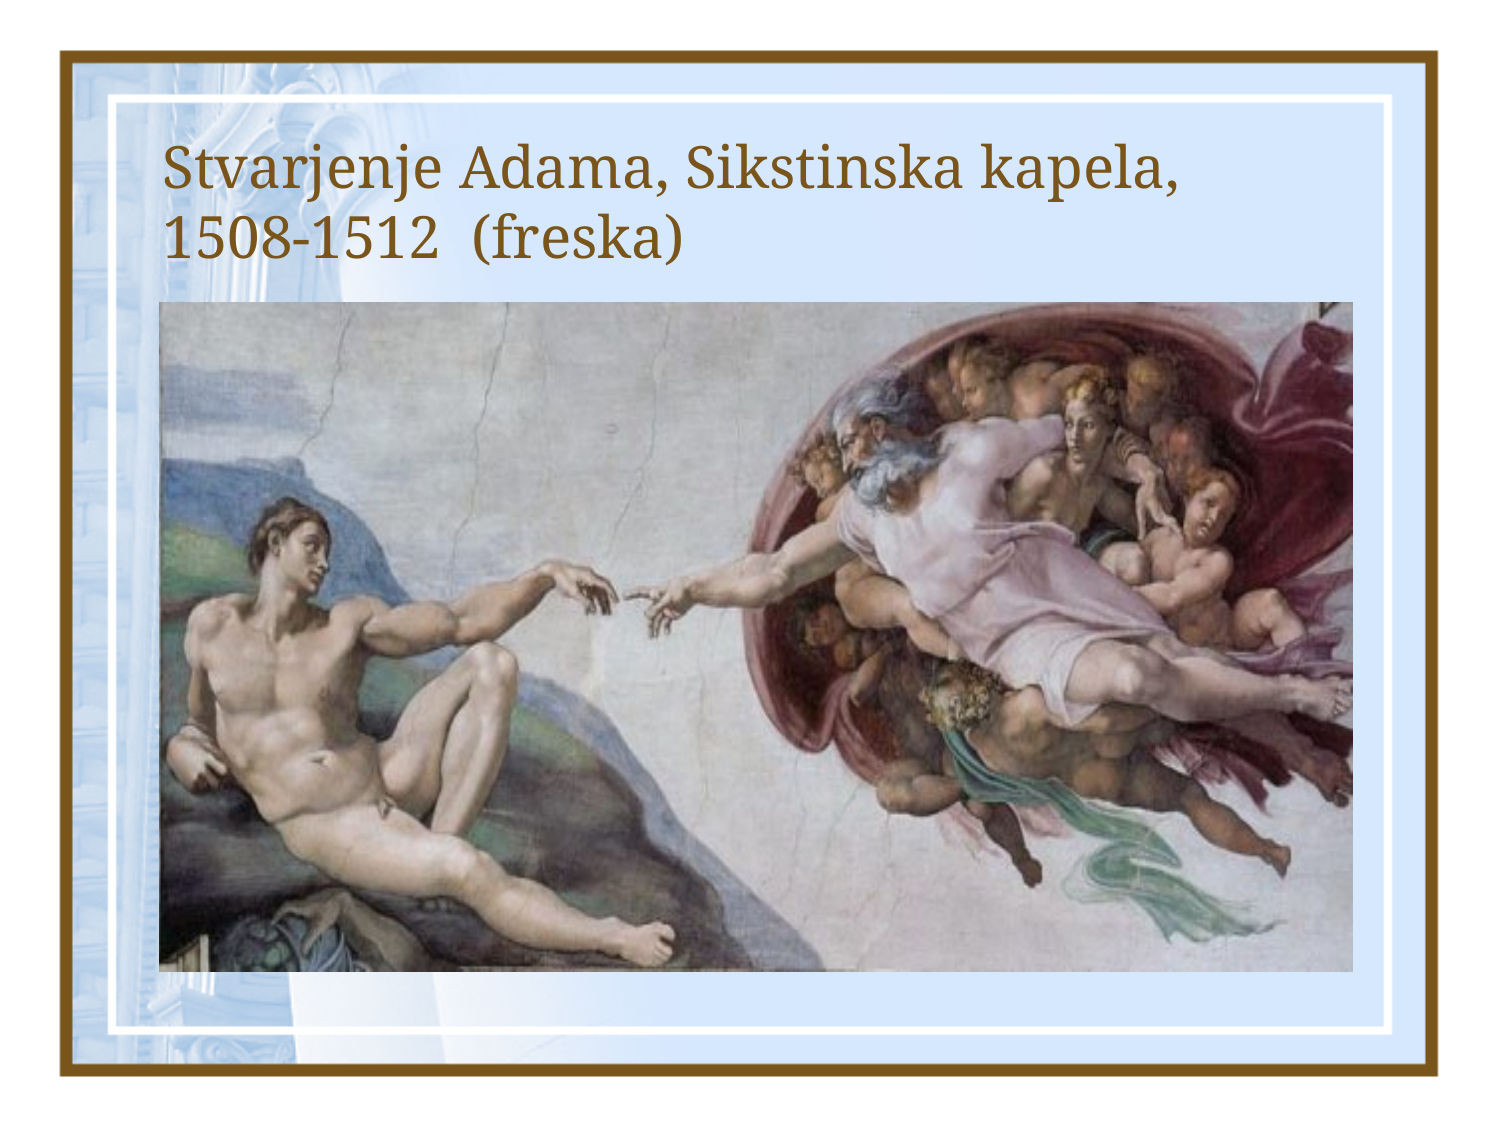

# Stvarjenje Adama, Sikstinska kapela, 1508-1512 (freska)